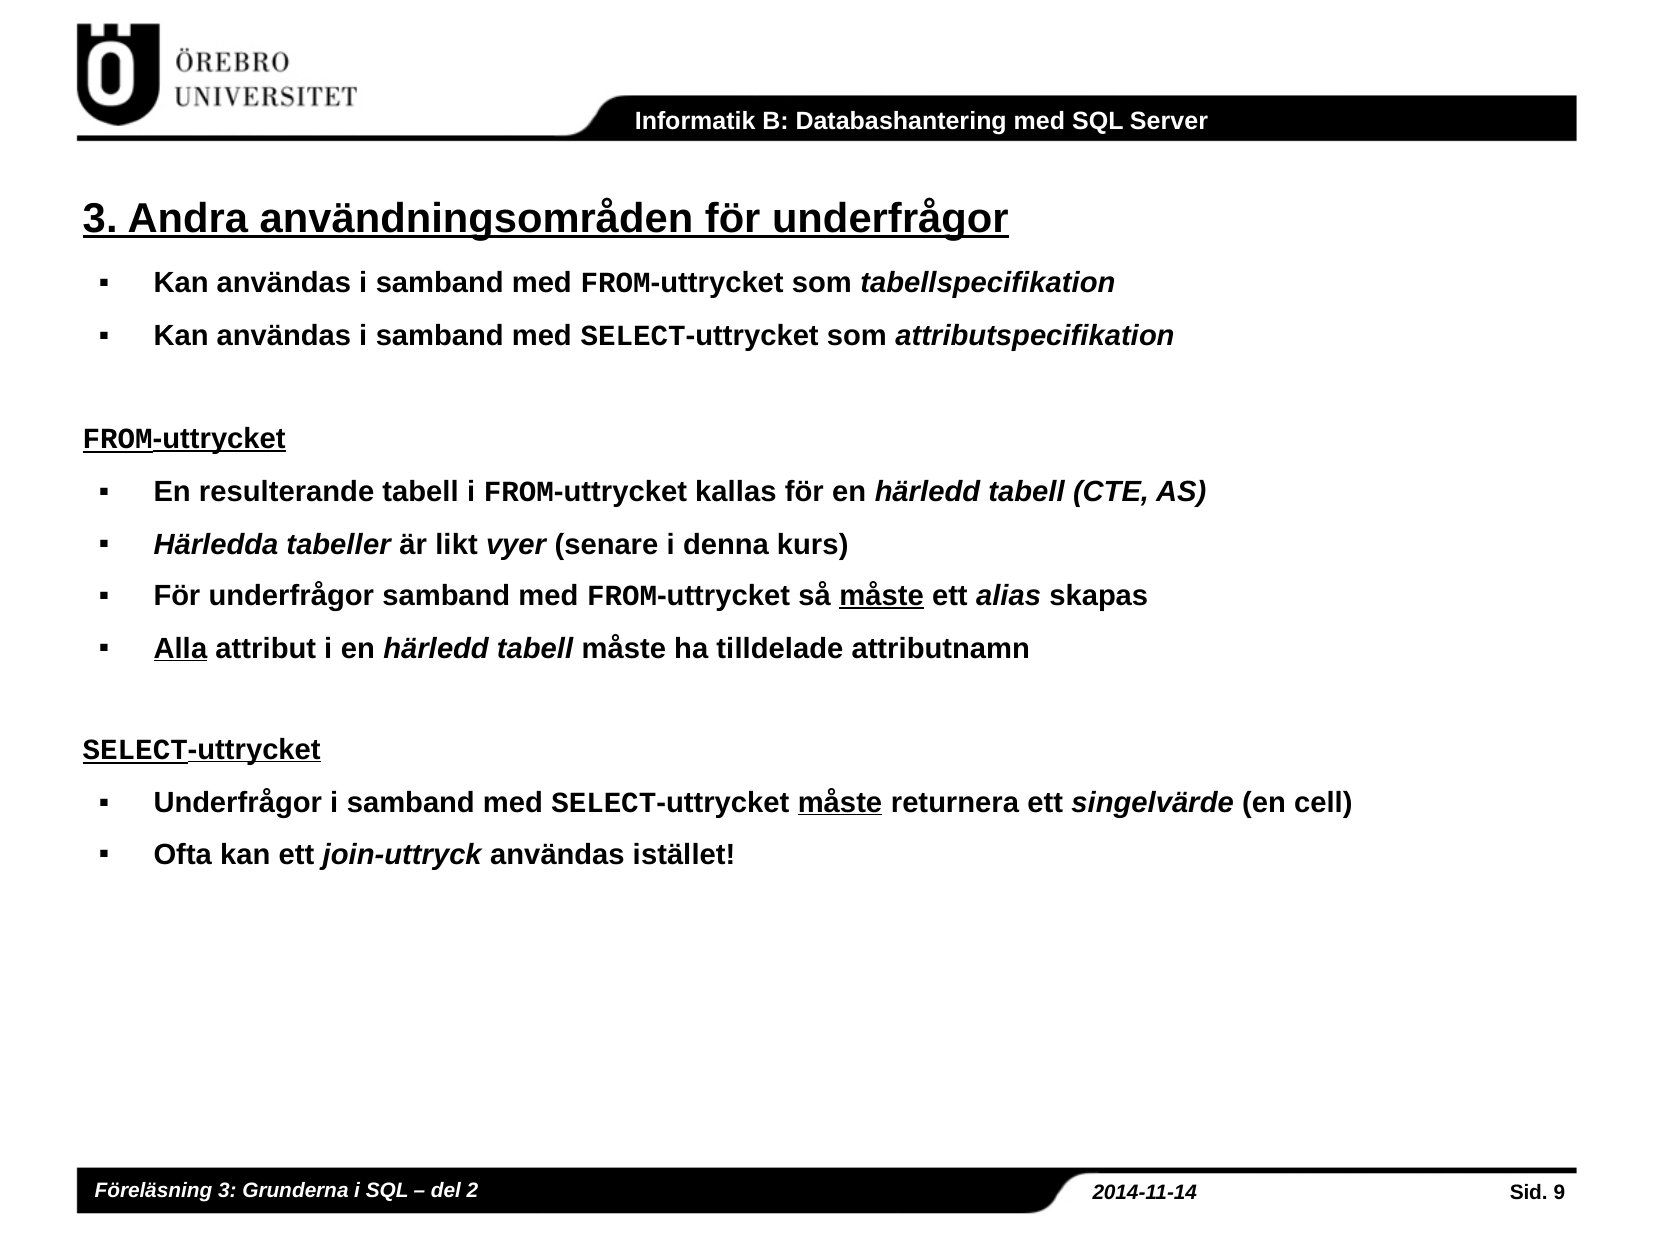

# 3. Andra användningsområden för underfrågor
Kan användas i samband med FROM-uttrycket som tabellspecifikation
Kan användas i samband med SELECT-uttrycket som attributspecifikation
FROM-uttrycket
En resulterande tabell i FROM-uttrycket kallas för en härledd tabell (CTE, AS)
Härledda tabeller är likt vyer (senare i denna kurs)
För underfrågor samband med FROM-uttrycket så måste ett alias skapas
Alla attribut i en härledd tabell måste ha tilldelade attributnamn
SELECT-uttrycket
Underfrågor i samband med SELECT-uttrycket måste returnera ett singelvärde (en cell)
Ofta kan ett join-uttryck användas istället!
Föreläsning 3: Grunderna i SQL – del 2
2014-11-14
9